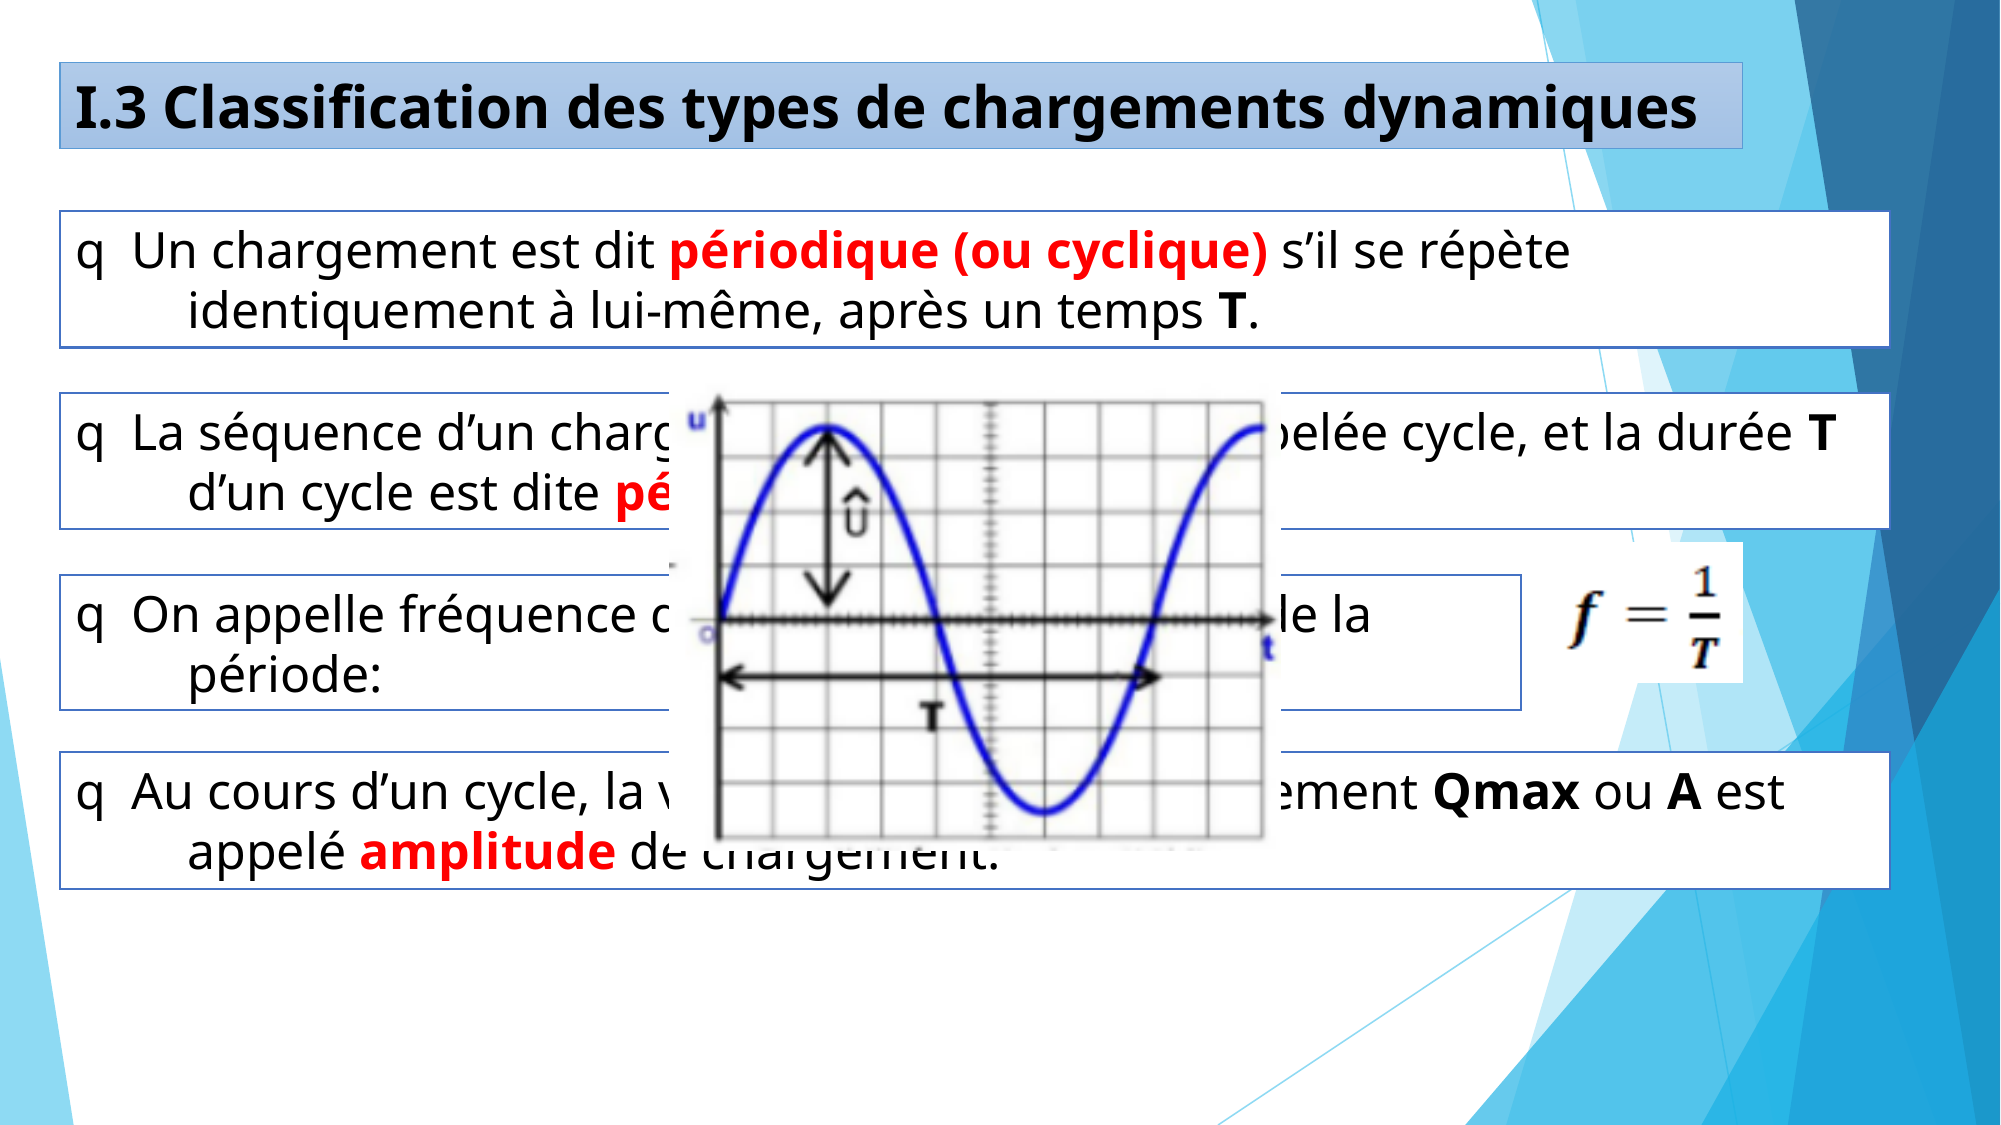

I.3 Classification des types de chargements dynamiques
Un chargement est dit périodique (ou cyclique) s’il se répète identiquement à lui-même, après un temps T.
La séquence d’un chargement périodique est appelée cycle, et la durée T d’un cycle est dite période.
On appelle fréquence de chargement f l’inverse de la période:
Au cours d’un cycle, la valeur maximale de chargement Qmax ou A est appelé amplitude de chargement.